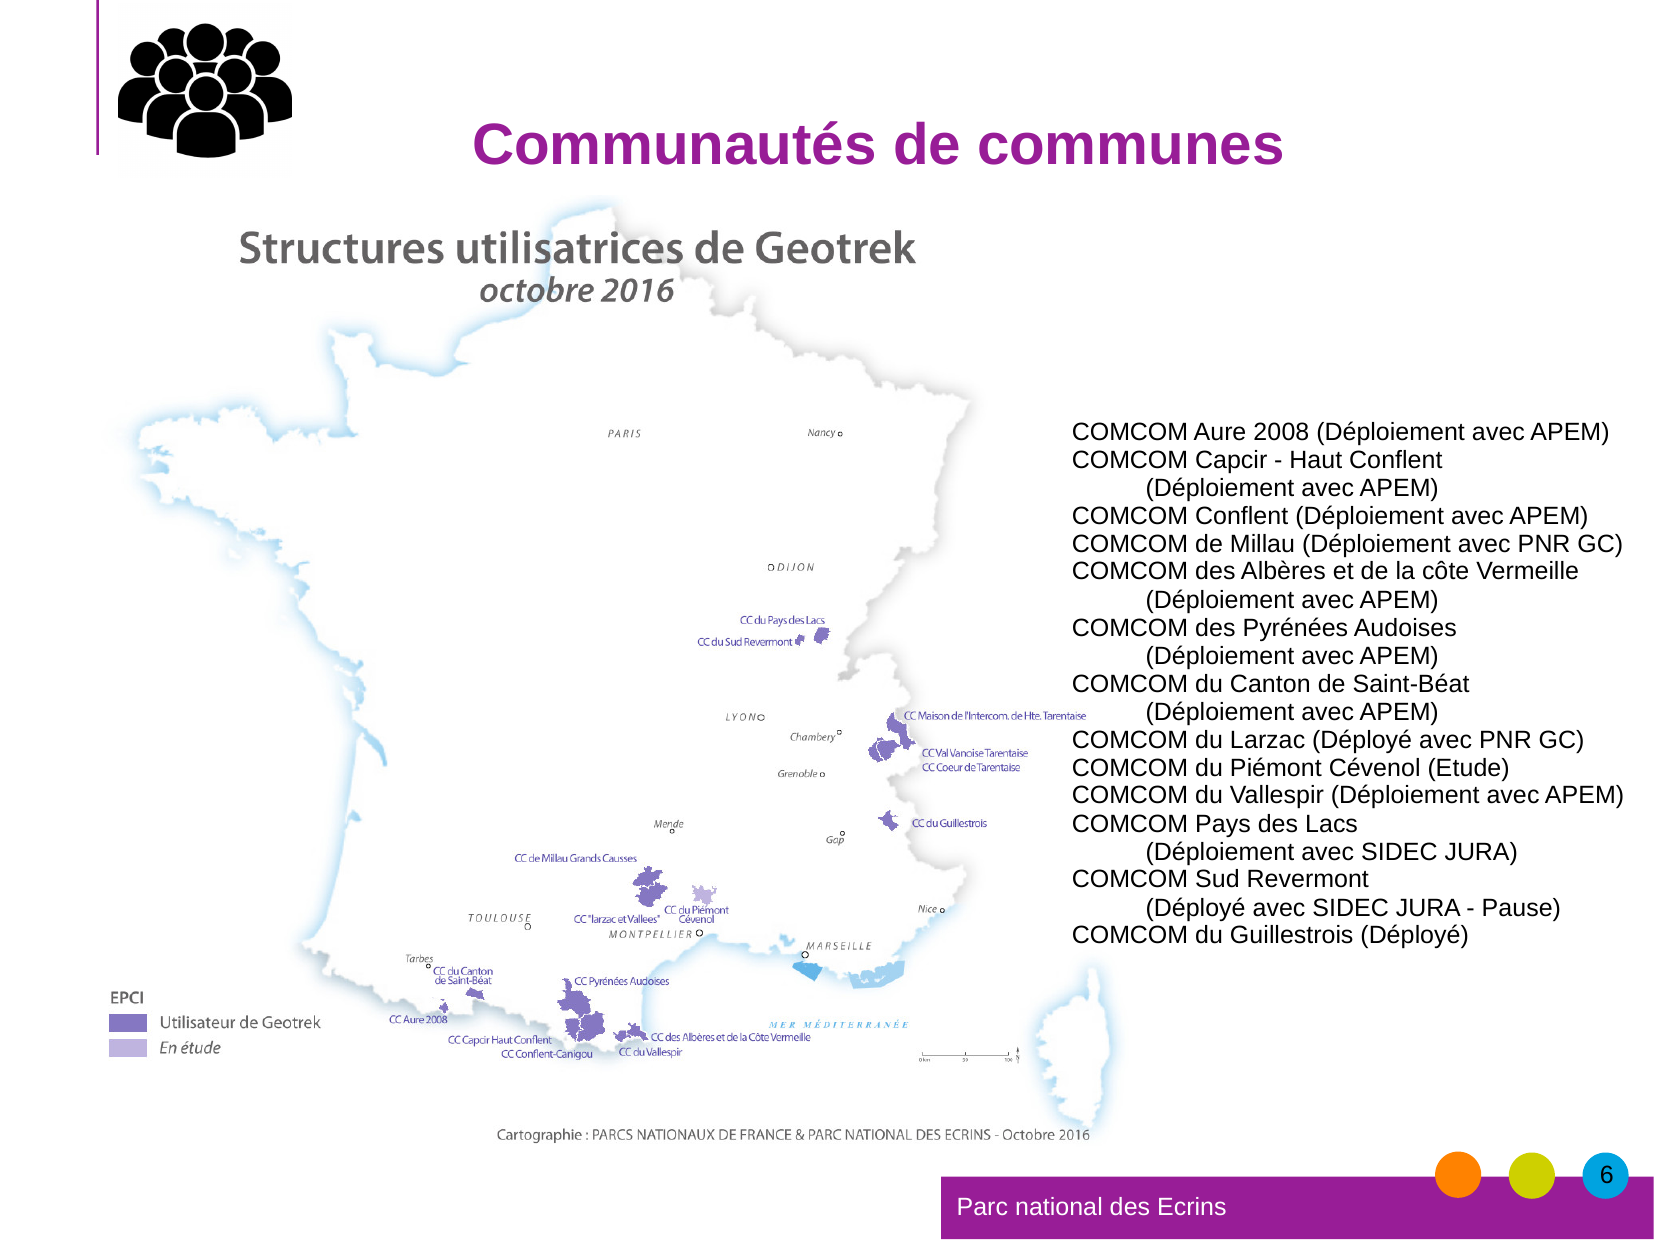

# Communautés de communes
COMCOM Aure 2008 (Déploiement avec APEM)
COMCOM Capcir - Haut Conflent
	(Déploiement avec APEM)
COMCOM Conflent (Déploiement avec APEM)
COMCOM de Millau (Déploiement avec PNR GC)
COMCOM des Albères et de la côte Vermeille
	(Déploiement avec APEM)
COMCOM des Pyrénées Audoises
	(Déploiement avec APEM)
COMCOM du Canton de Saint-Béat
	(Déploiement avec APEM)
COMCOM du Larzac (Déployé avec PNR GC)
COMCOM du Piémont Cévenol (Etude)
COMCOM du Vallespir (Déploiement avec APEM)
COMCOM Pays des Lacs
	(Déploiement avec SIDEC JURA)
COMCOM Sud Revermont
	(Déployé avec SIDEC JURA - Pause)
COMCOM du Guillestrois (Déployé)